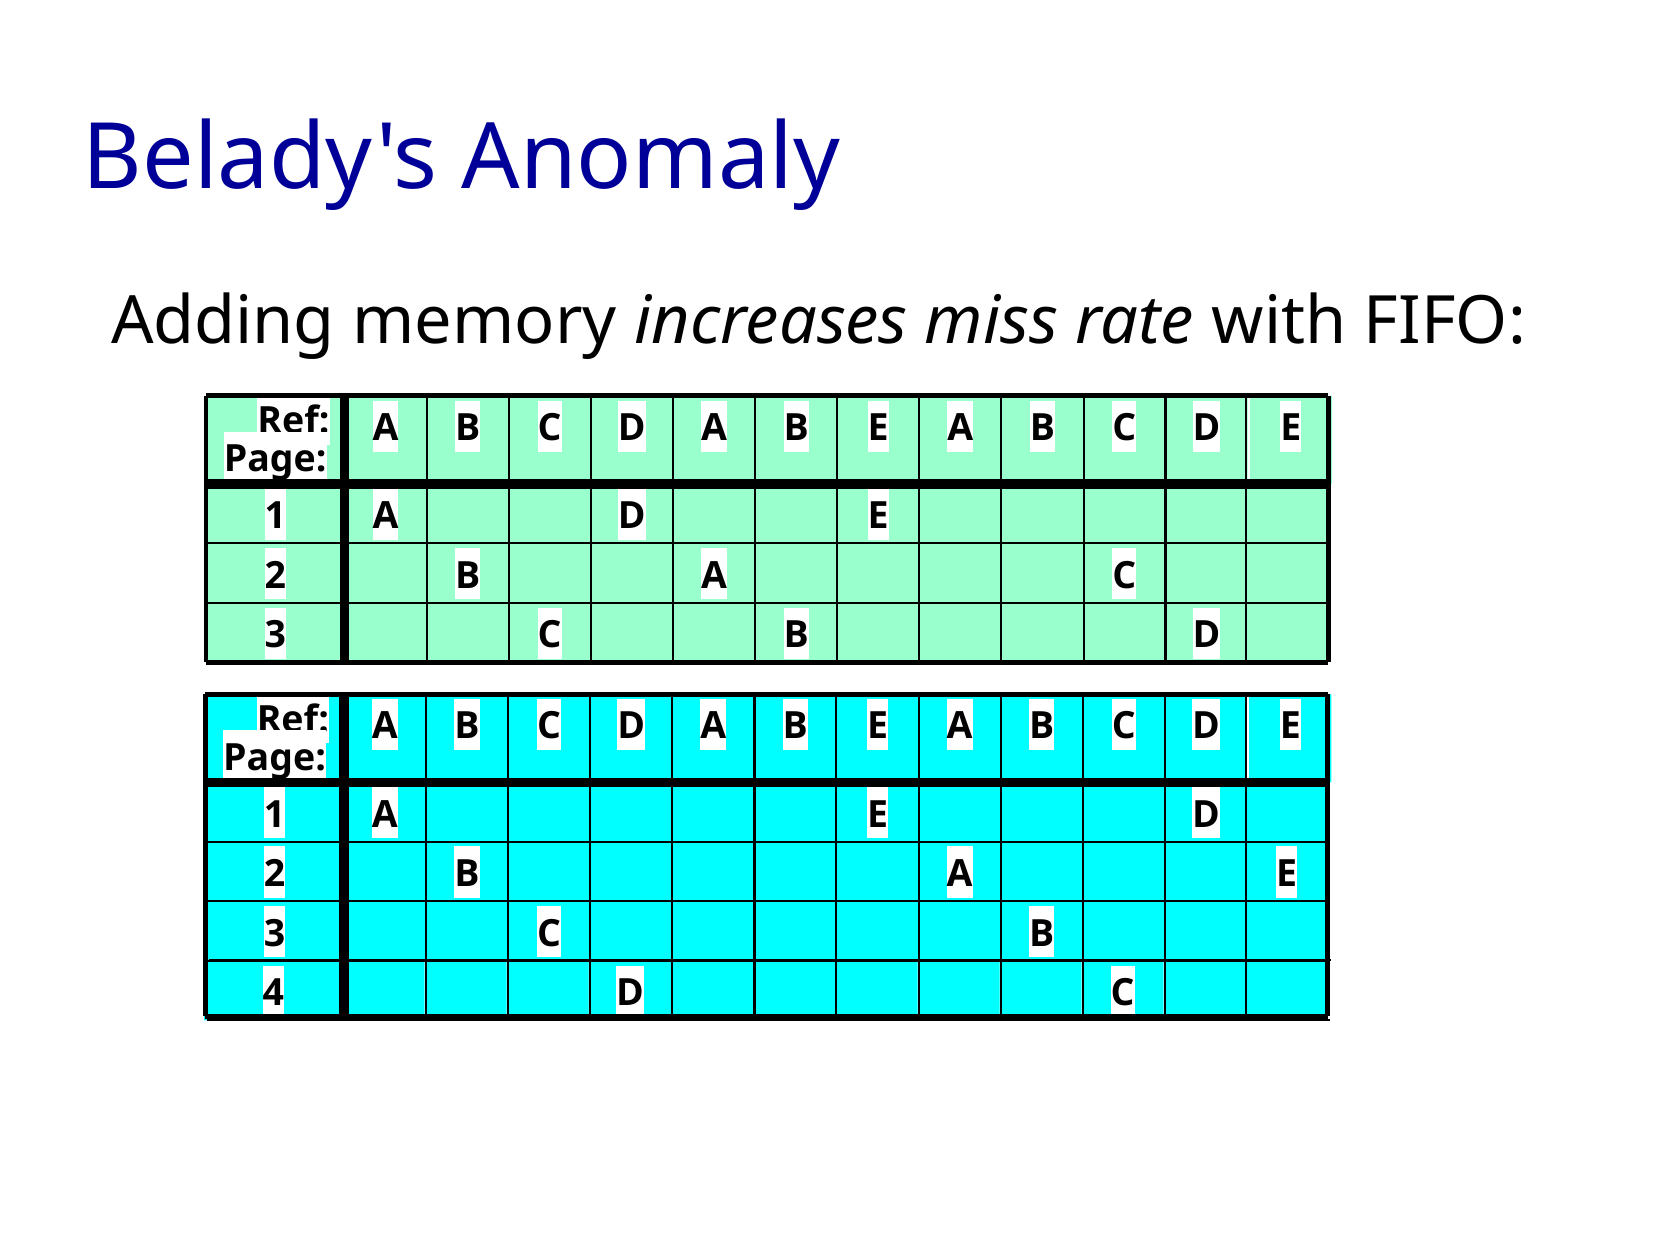

# Belady's Anomaly
Adding memory increases miss rate with FIFO:
Ref:
Page:
1
2
3
A
B
C
D
A
B
E
A
B
C
D
E
A
B
C
D
A
B
E
C
D
Ref:
Page:
A
B
C
D
A
B
E
A
B
C
D
E
1
A
E
D
2
B
A
E
3
C
B
4
D
C